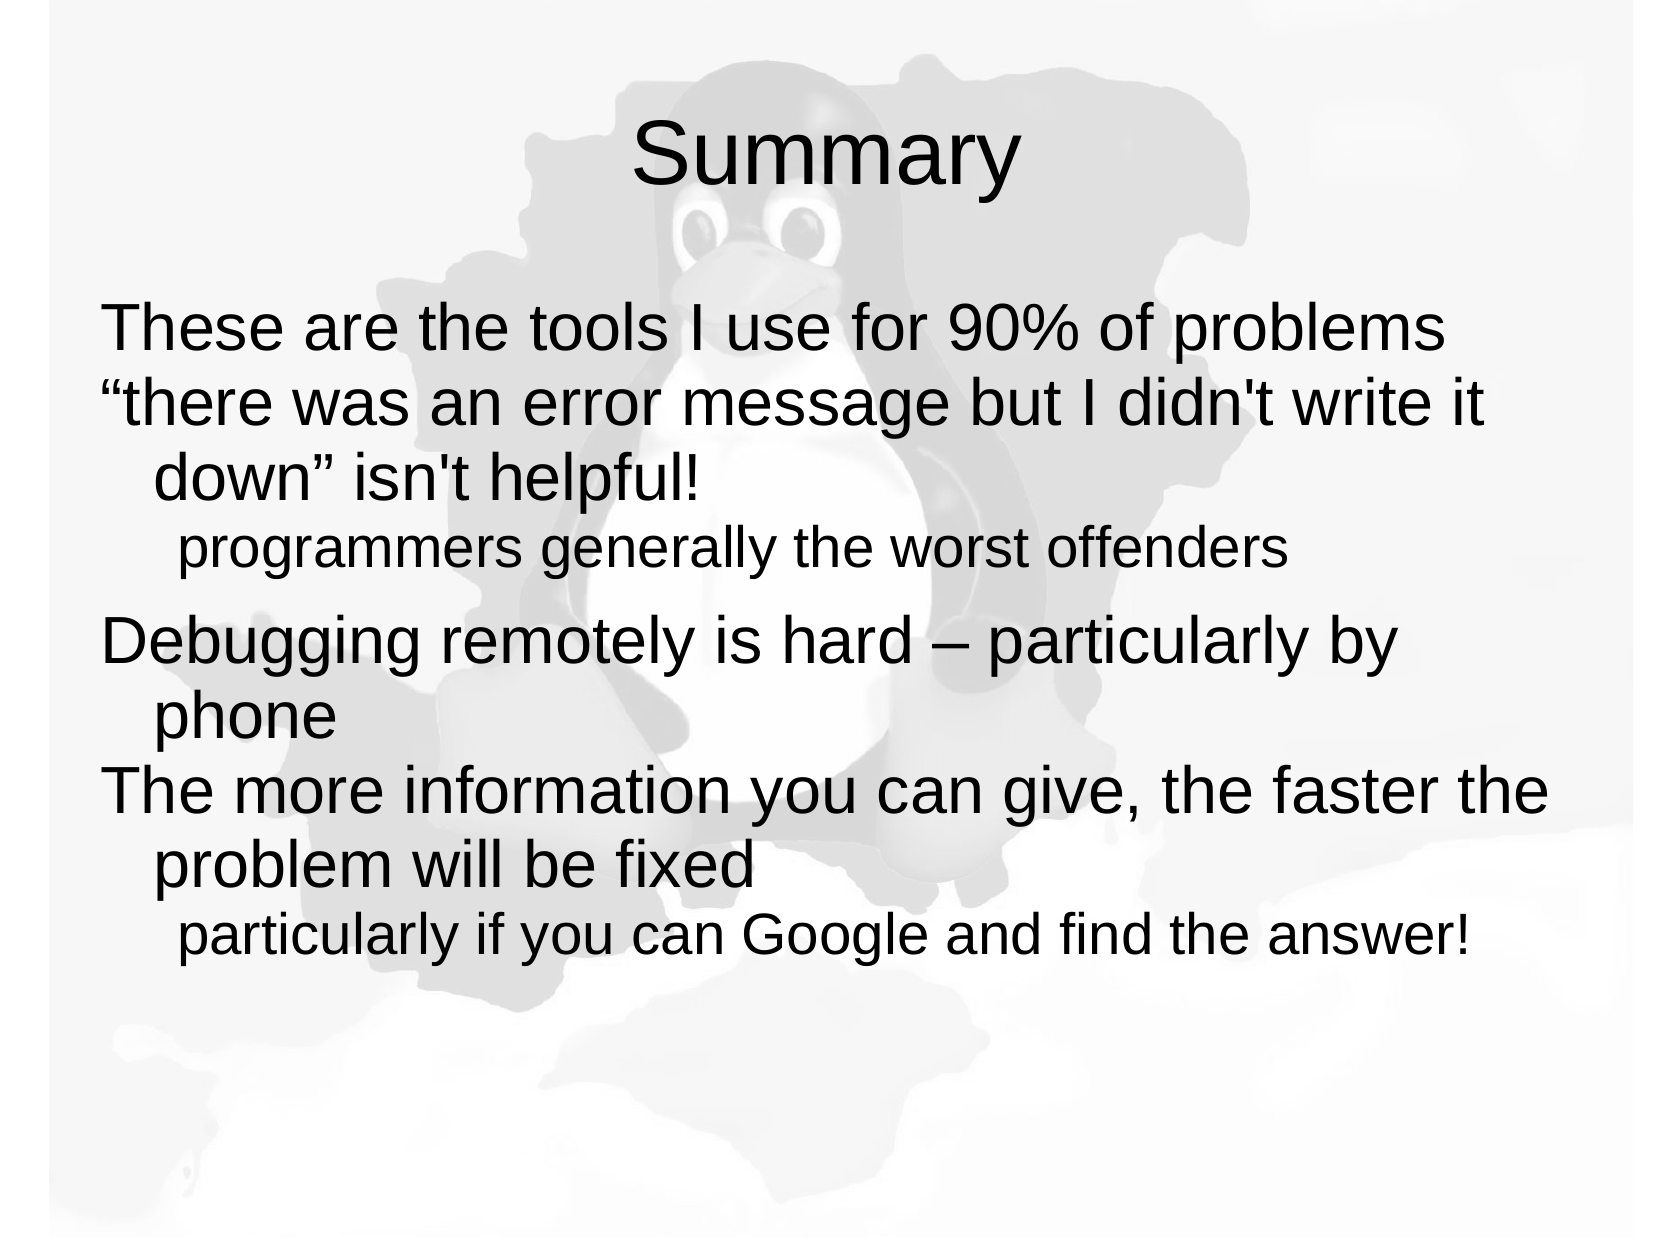

# Summary
These are the tools I use for 90% of problems
“there was an error message but I didn't write it down” isn't helpful!
programmers generally the worst offenders
Debugging remotely is hard – particularly by phone
The more information you can give, the faster the problem will be fixed
particularly if you can Google and find the answer!